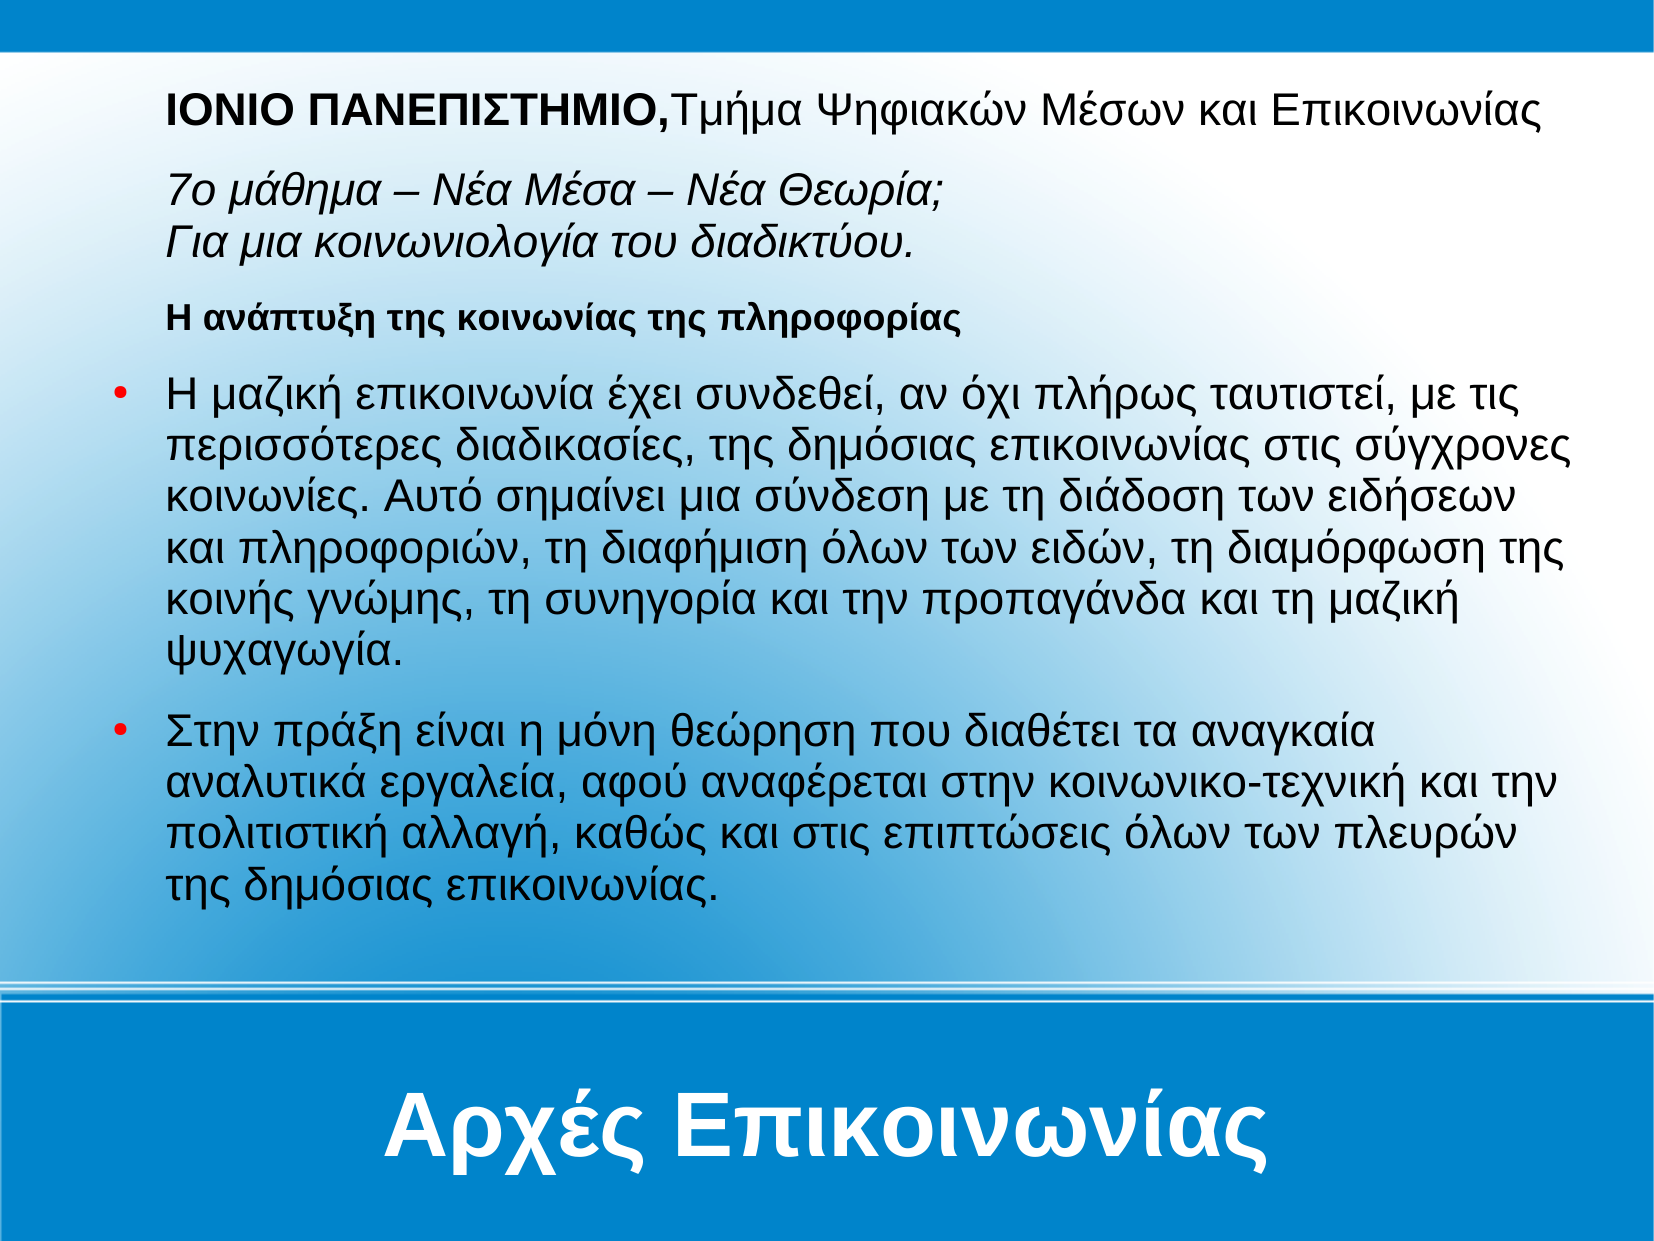

ΙΟΝΙΟ ΠΑΝΕΠΙΣΤΗΜΙΟ,Τμήμα Ψηφιακών Μέσων και Επικοινωνίας
7ο μάθημα – Νέα Μέσα – Νέα Θεωρία;
Για μια κοινωνιολογία του διαδικτύου.
Η ανάπτυξη της κοινωνίας της πληροφορίας
Η μαζική επικοινωνία έχει συνδεθεί, αν όχι πλήρως ταυτιστεί, με τις περισσότερες διαδικασίες, της δημόσιας επικοινωνίας στις σύγχρονες κοινωνίες. Αυτό σημαίνει μια σύνδεση με τη διάδοση των ειδήσεων και πληροφοριών, τη διαφήμιση όλων των ειδών, τη διαμόρφωση της κοινής γνώμης, τη συνηγορία και την προπαγάνδα και τη μαζική ψυχαγωγία.
Στην πράξη είναι η μόνη θεώρηση που διαθέτει τα αναγκαία αναλυτικά εργαλεία, αφού αναφέρεται στην κοινωνικο-τεχνική και την πολιτιστική αλλαγή, καθώς και στις επιπτώσεις όλων των πλευρών της δημόσιας επικοινωνίας.
# Αρχές Επικοινωνίας